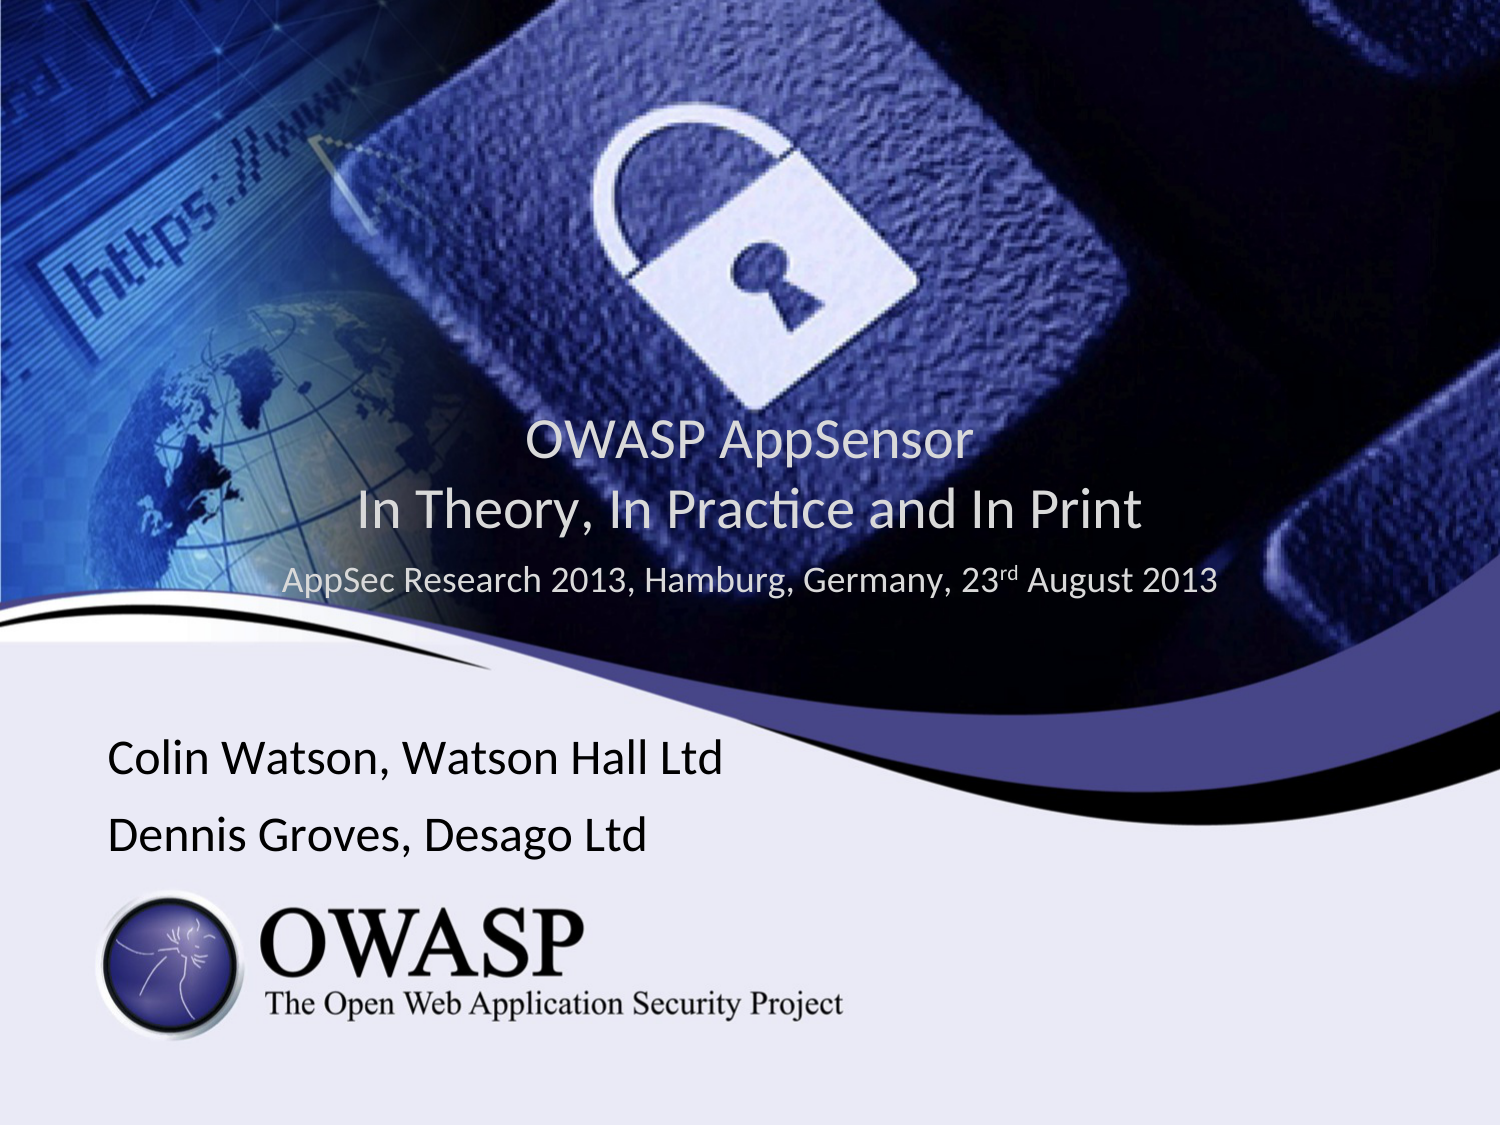

# OWASP AppSensor In Theory, In Practice and In Print AppSec Research 2013, Hamburg, Germany, 23rd August 2013
Colin Watson, Watson Hall Ltd
Dennis Groves, Desago Ltd